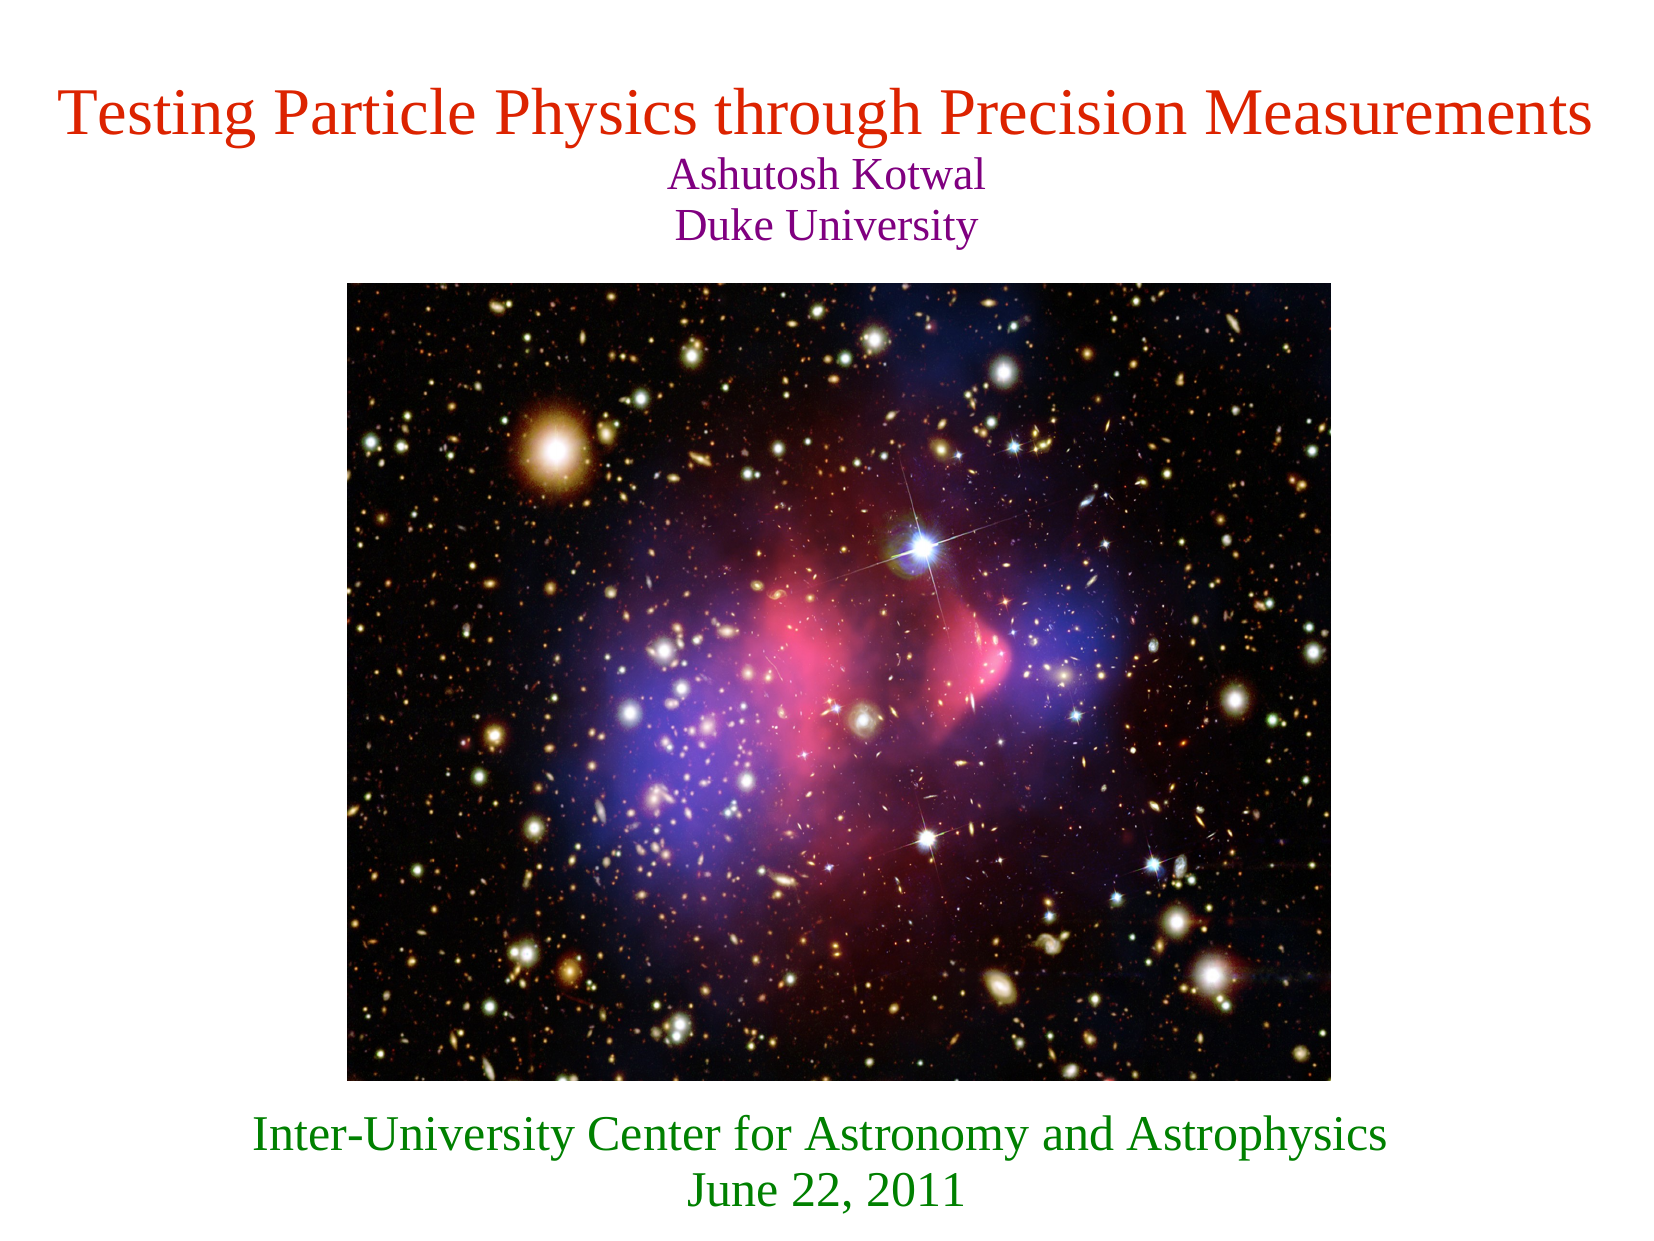

# Testing Particle Physics through Precision Measurements Ashutosh Kotwal Duke University
Inter-University Center for Astronomy and Astrophysics
 June 22, 2011